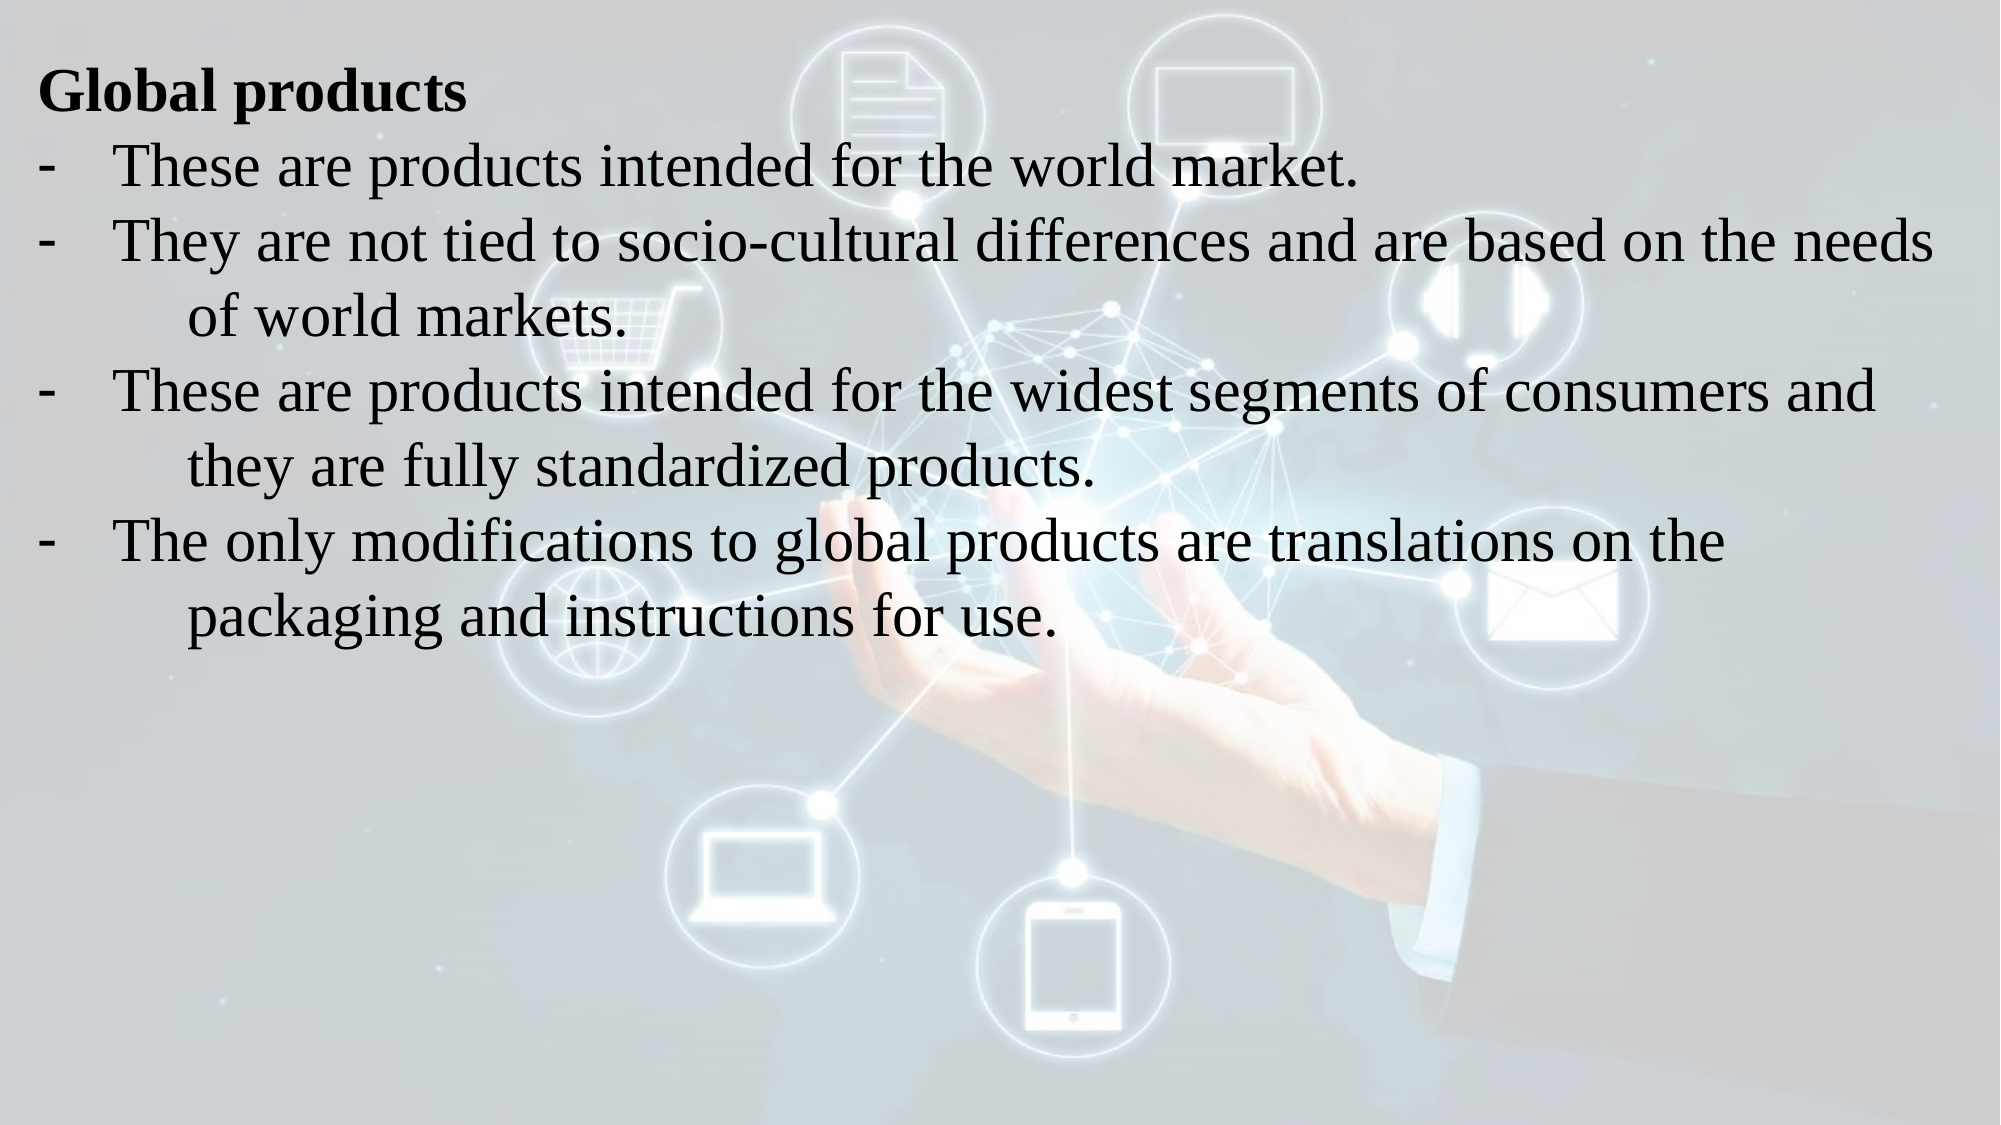

Global products
These are products intended for the world market.
They are not tied to socio-cultural differences and are based on the needs of world markets.
These are products intended for the widest segments of consumers and they are fully standardized products.
The only modifications to global products are translations on the packaging and instructions for use.